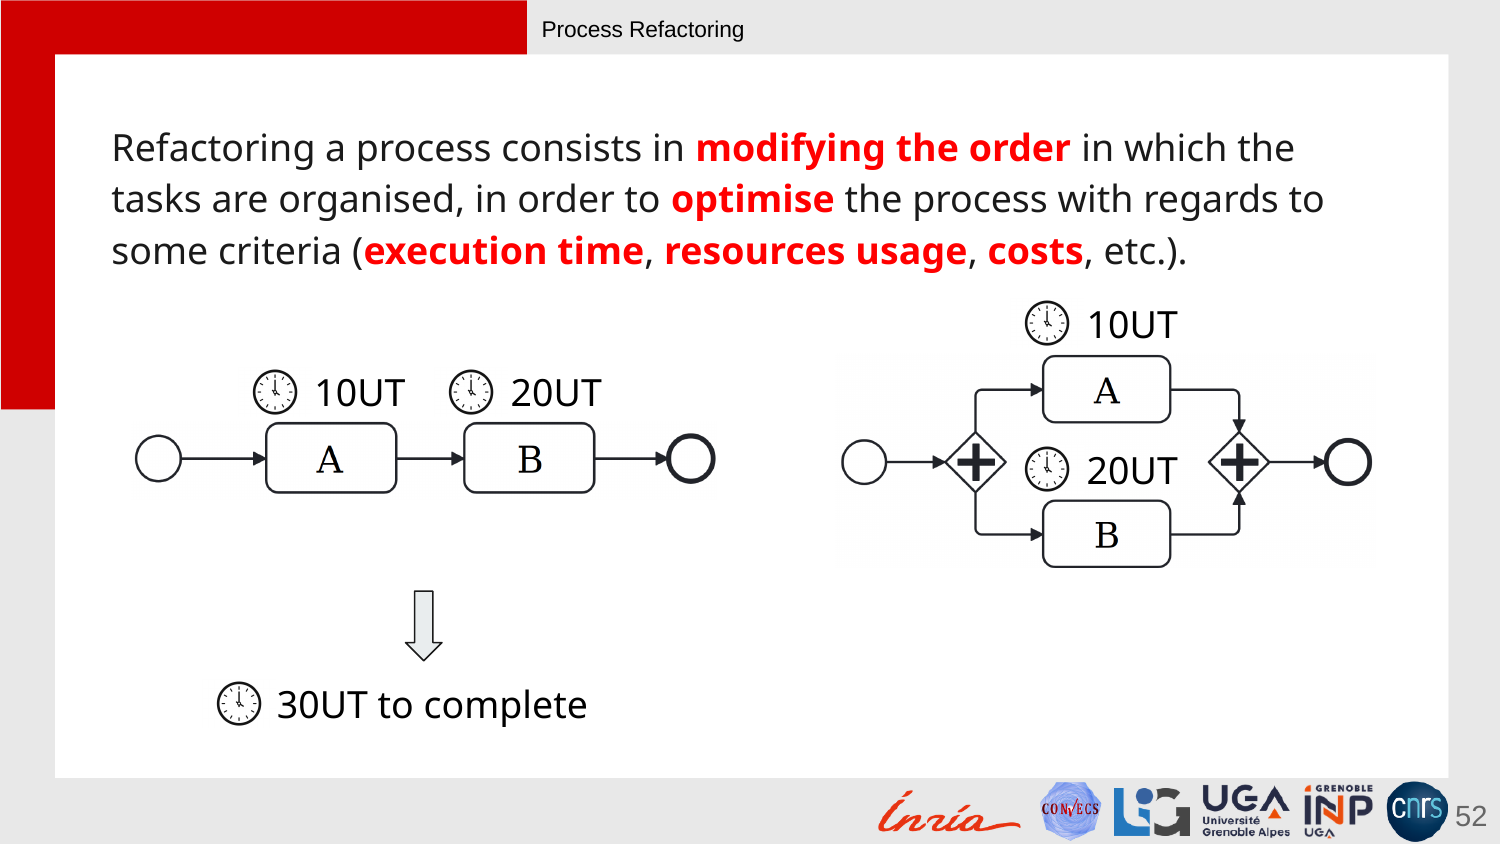

# Process Refactoring
Refactoring a process consists in modifying the order in which the tasks are organised, in order to optimise the process with regards to some criteria (execution time, resources usage, costs, etc.).
10UT
10UT
20UT
20UT
30UT to complete
52